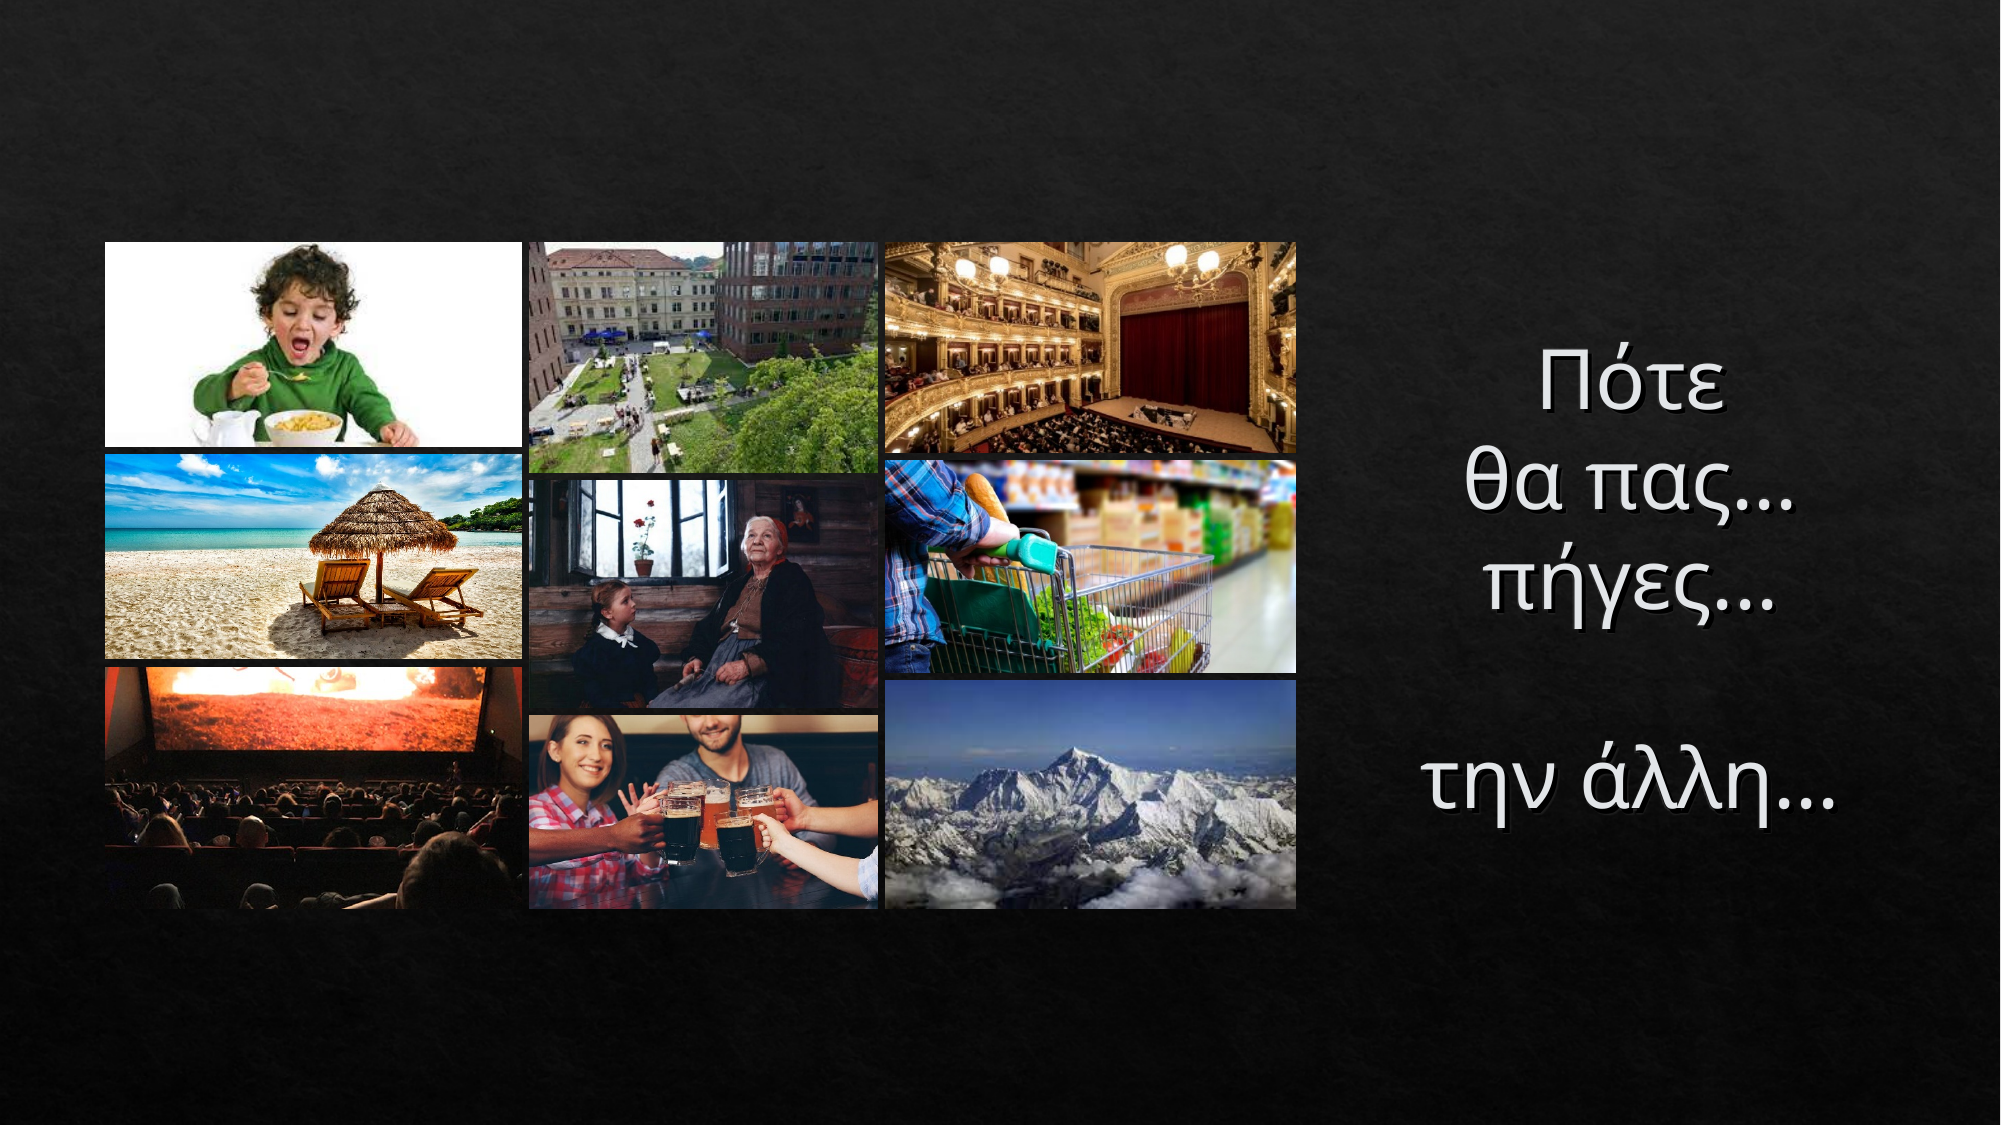

# Πότε θα πας... πήγες... την άλλη...